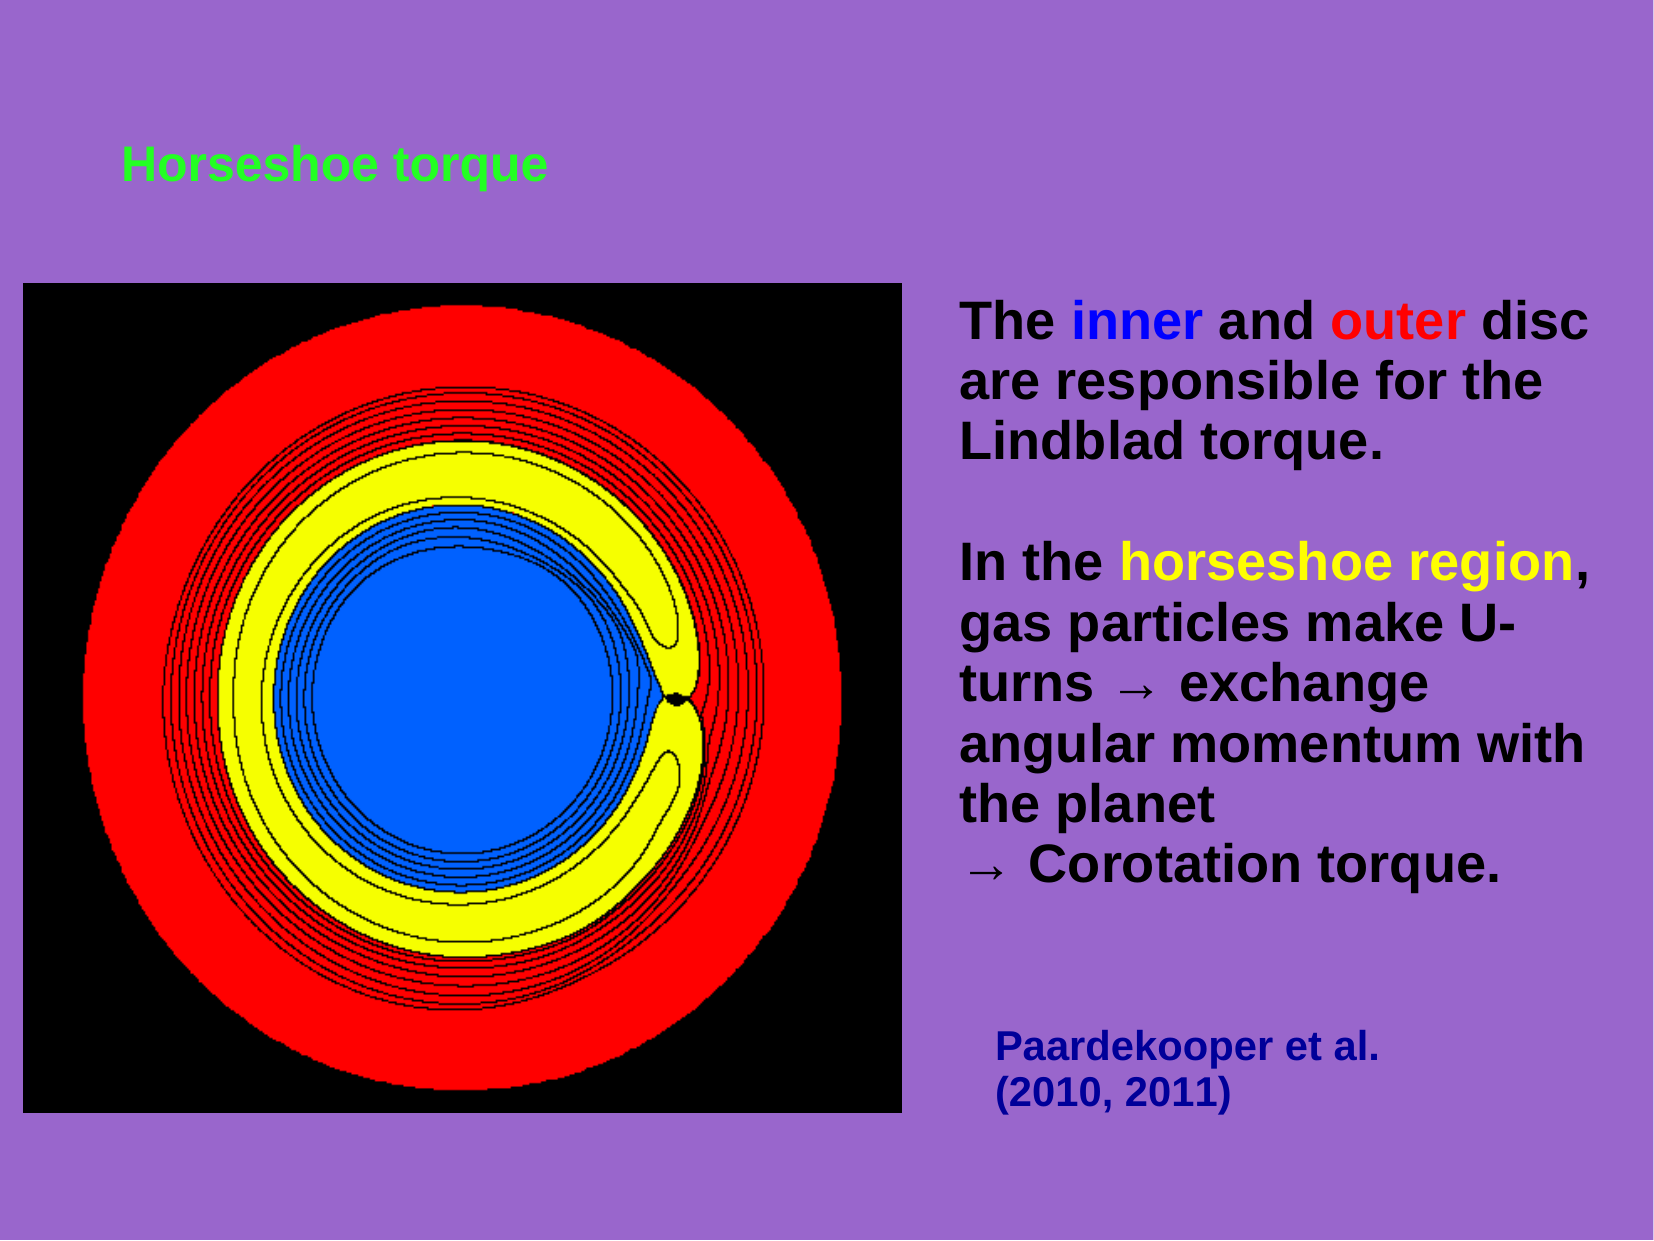

Horseshoe torque
The inner and outer disc
are responsible for the
Lindblad torque.
In the horseshoe region,
gas particles make U-
turns → exchange
angular momentum with
the planet
→ Corotation torque.
Paardekooper et al. (2010, 2011)